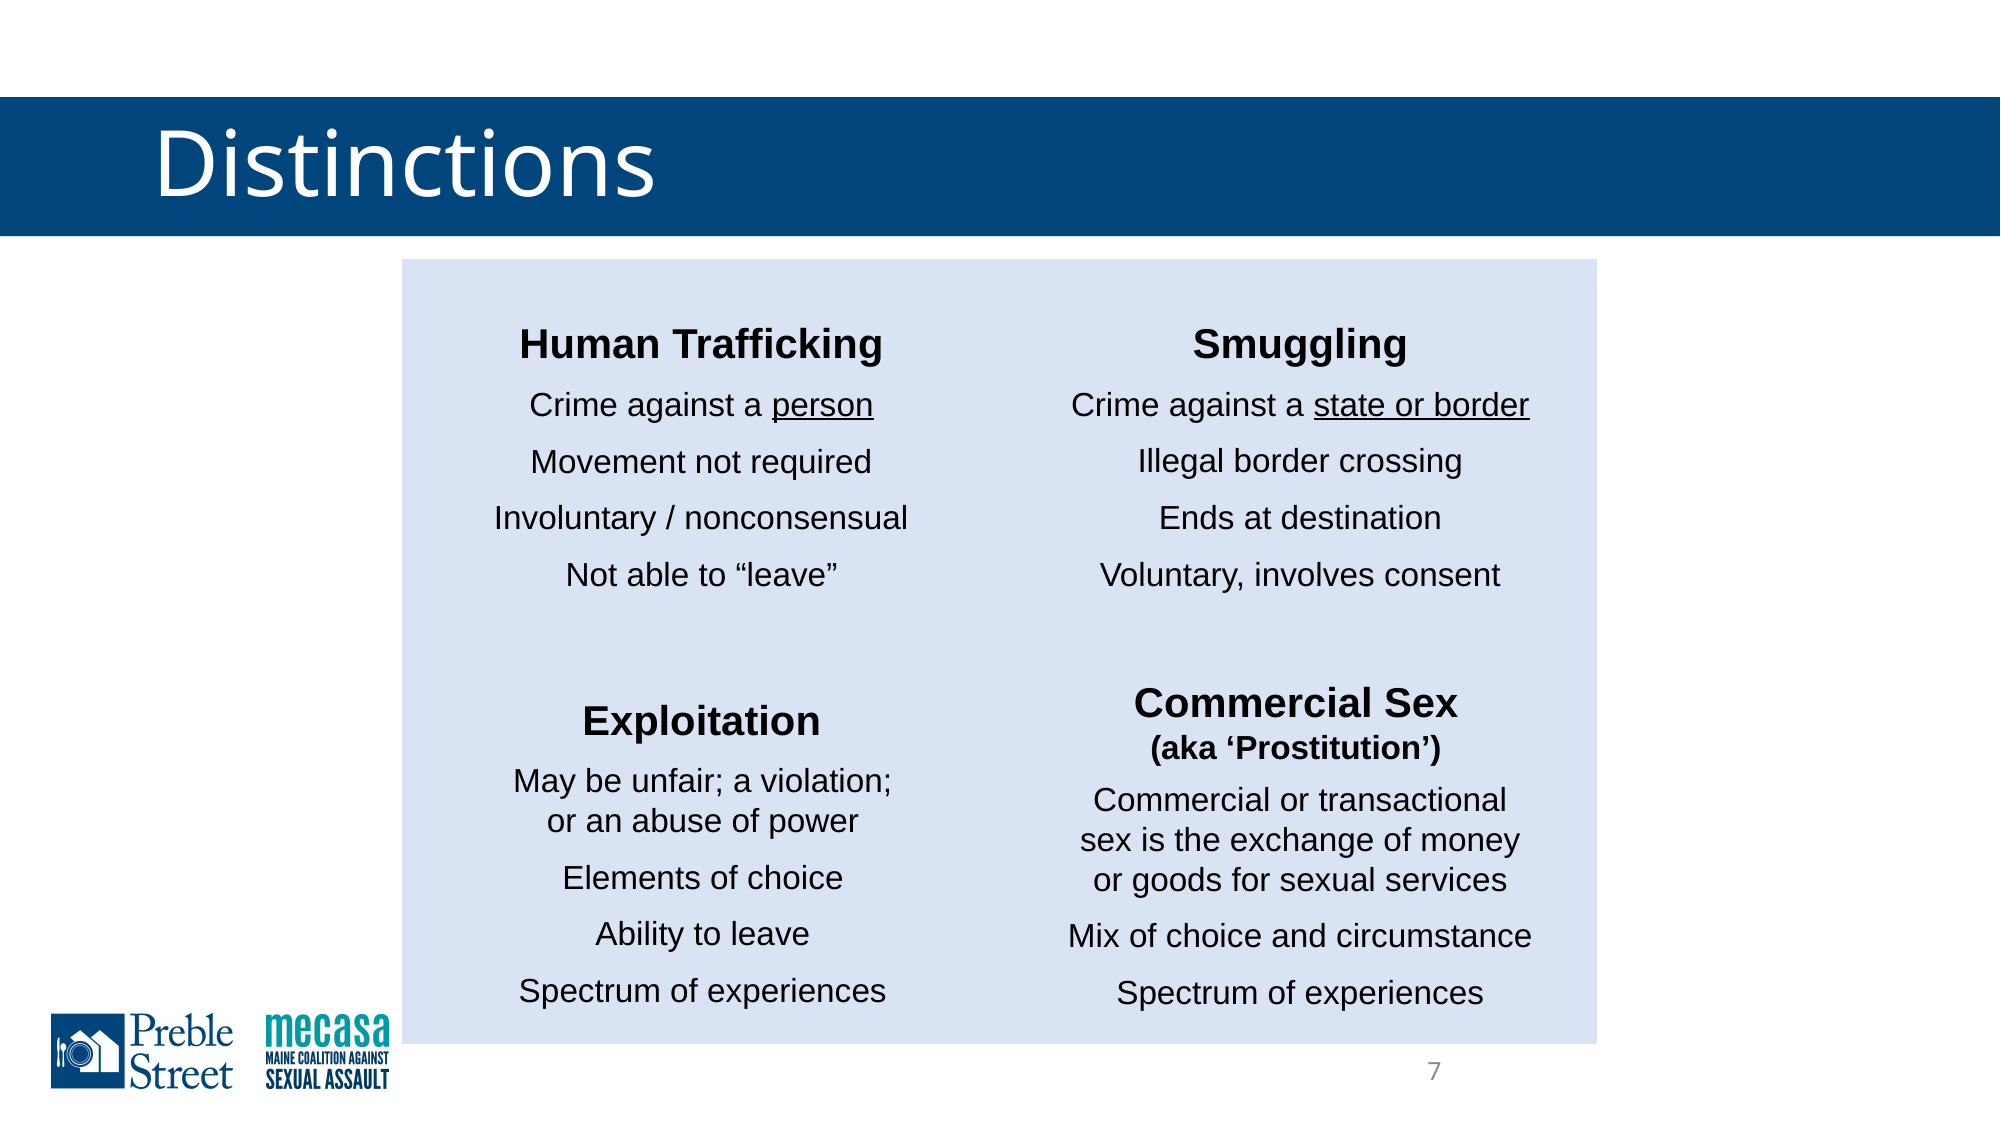

# Distinctions
Human Trafficking
Crime against a person
Movement not required
Involuntary / nonconsensual
Not able to “leave”
Smuggling
Crime against a state or border
Illegal border crossing
Ends at destination
Voluntary, involves consent
Commercial Sex
(aka ‘Prostitution’)
Exploitation
May be unfair; a violation; or an abuse of power
Elements of choice
Ability to leave
Spectrum of experiences
Commercial or transactional sex is the exchange of money or goods for sexual services
Mix of choice and circumstance
Spectrum of experiences
6